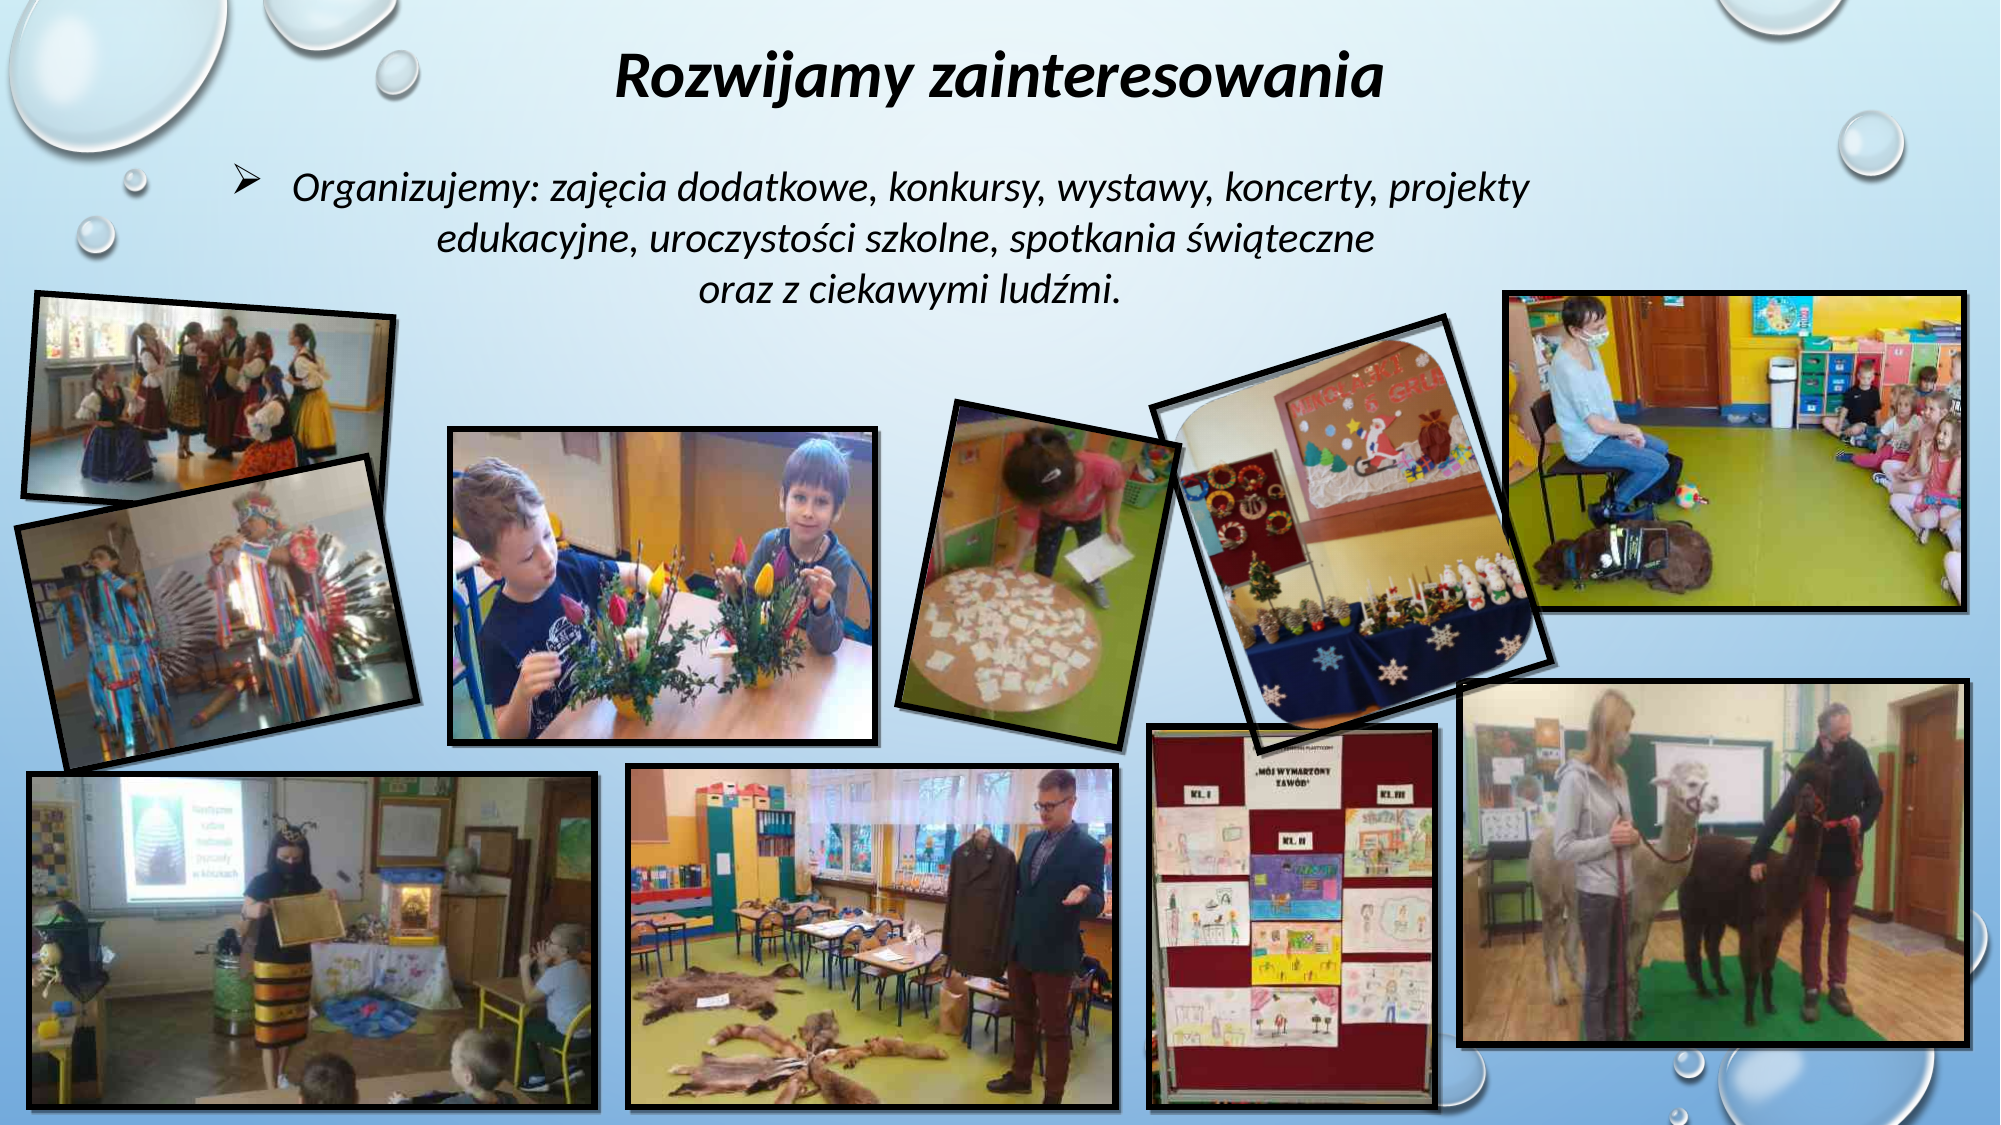

# Rozwijamy zainteresowania
Organizujemy: zajęcia dodatkowe, konkursy, wystawy, koncerty, projekty edukacyjne, uroczystości szkolne, spotkania świąteczne
oraz z ciekawymi ludźmi.